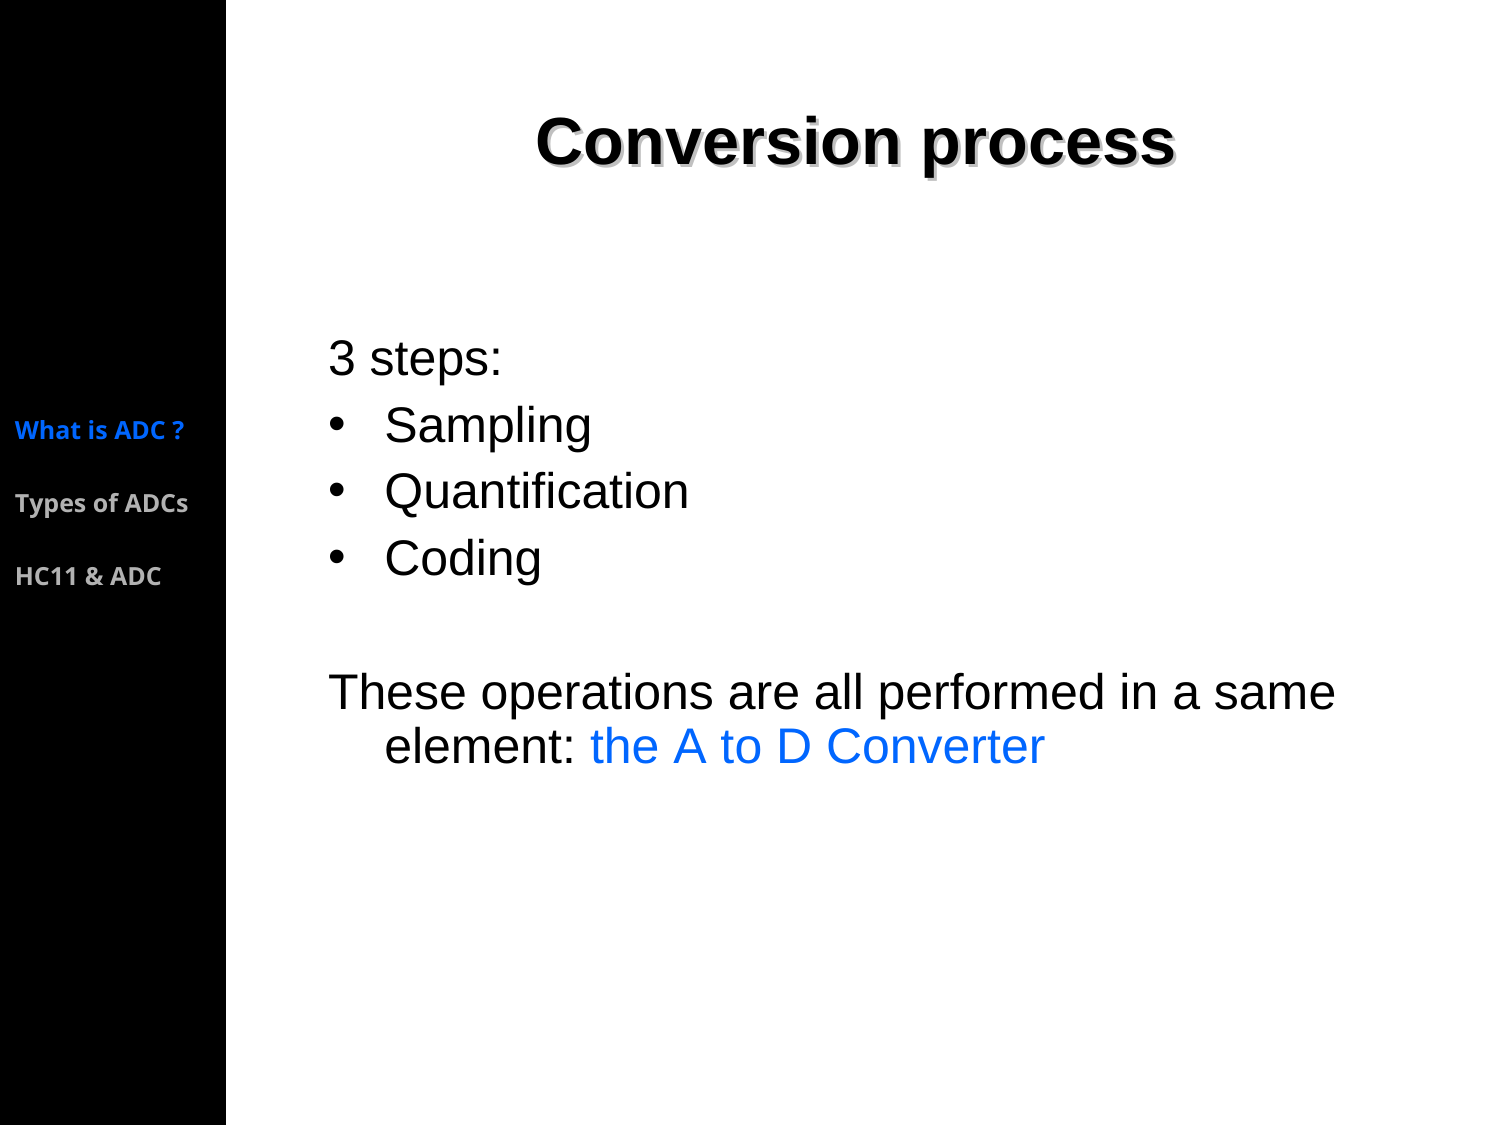

What is ADC ?
Types of ADCs
HC11 & ADC
Conversion process
# 3 steps:
Sampling
Quantification
Coding
These operations are all performed in a same element: the A to D Converter